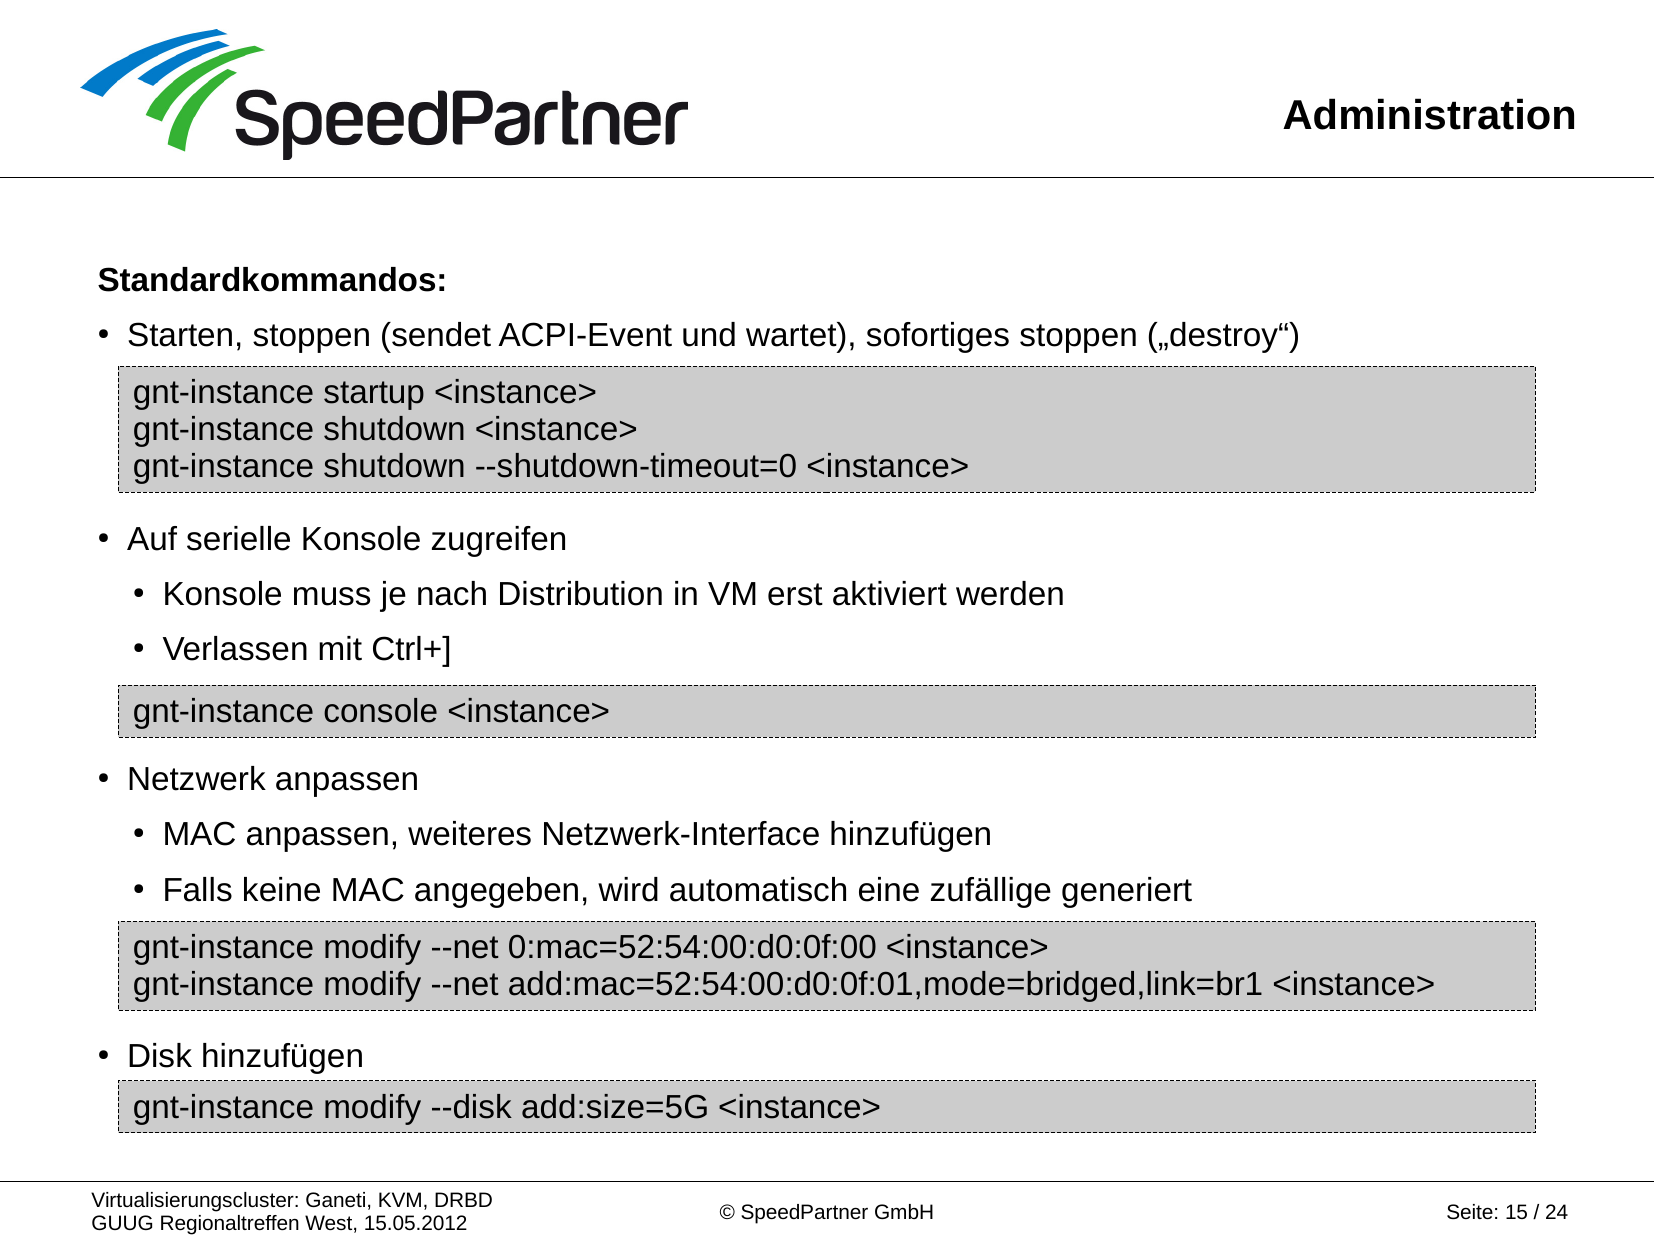

# Administration
Standardkommandos:
Starten, stoppen (sendet ACPI-Event und wartet), sofortiges stoppen („destroy“)
Auf serielle Konsole zugreifen
Konsole muss je nach Distribution in VM erst aktiviert werden
Verlassen mit Ctrl+]
Netzwerk anpassen
MAC anpassen, weiteres Netzwerk-Interface hinzufügen
Falls keine MAC angegeben, wird automatisch eine zufällige generiert
Disk hinzufügen
gnt-instance startup <instance>
gnt-instance shutdown <instance>
gnt-instance shutdown --shutdown-timeout=0 <instance>
gnt-instance console <instance>
gnt-instance modify --net 0:mac=52:54:00:d0:0f:00 <instance>
gnt-instance modify --net add:mac=52:54:00:d0:0f:01,mode=bridged,link=br1 <instance>
gnt-instance modify --disk add:size=5G <instance>